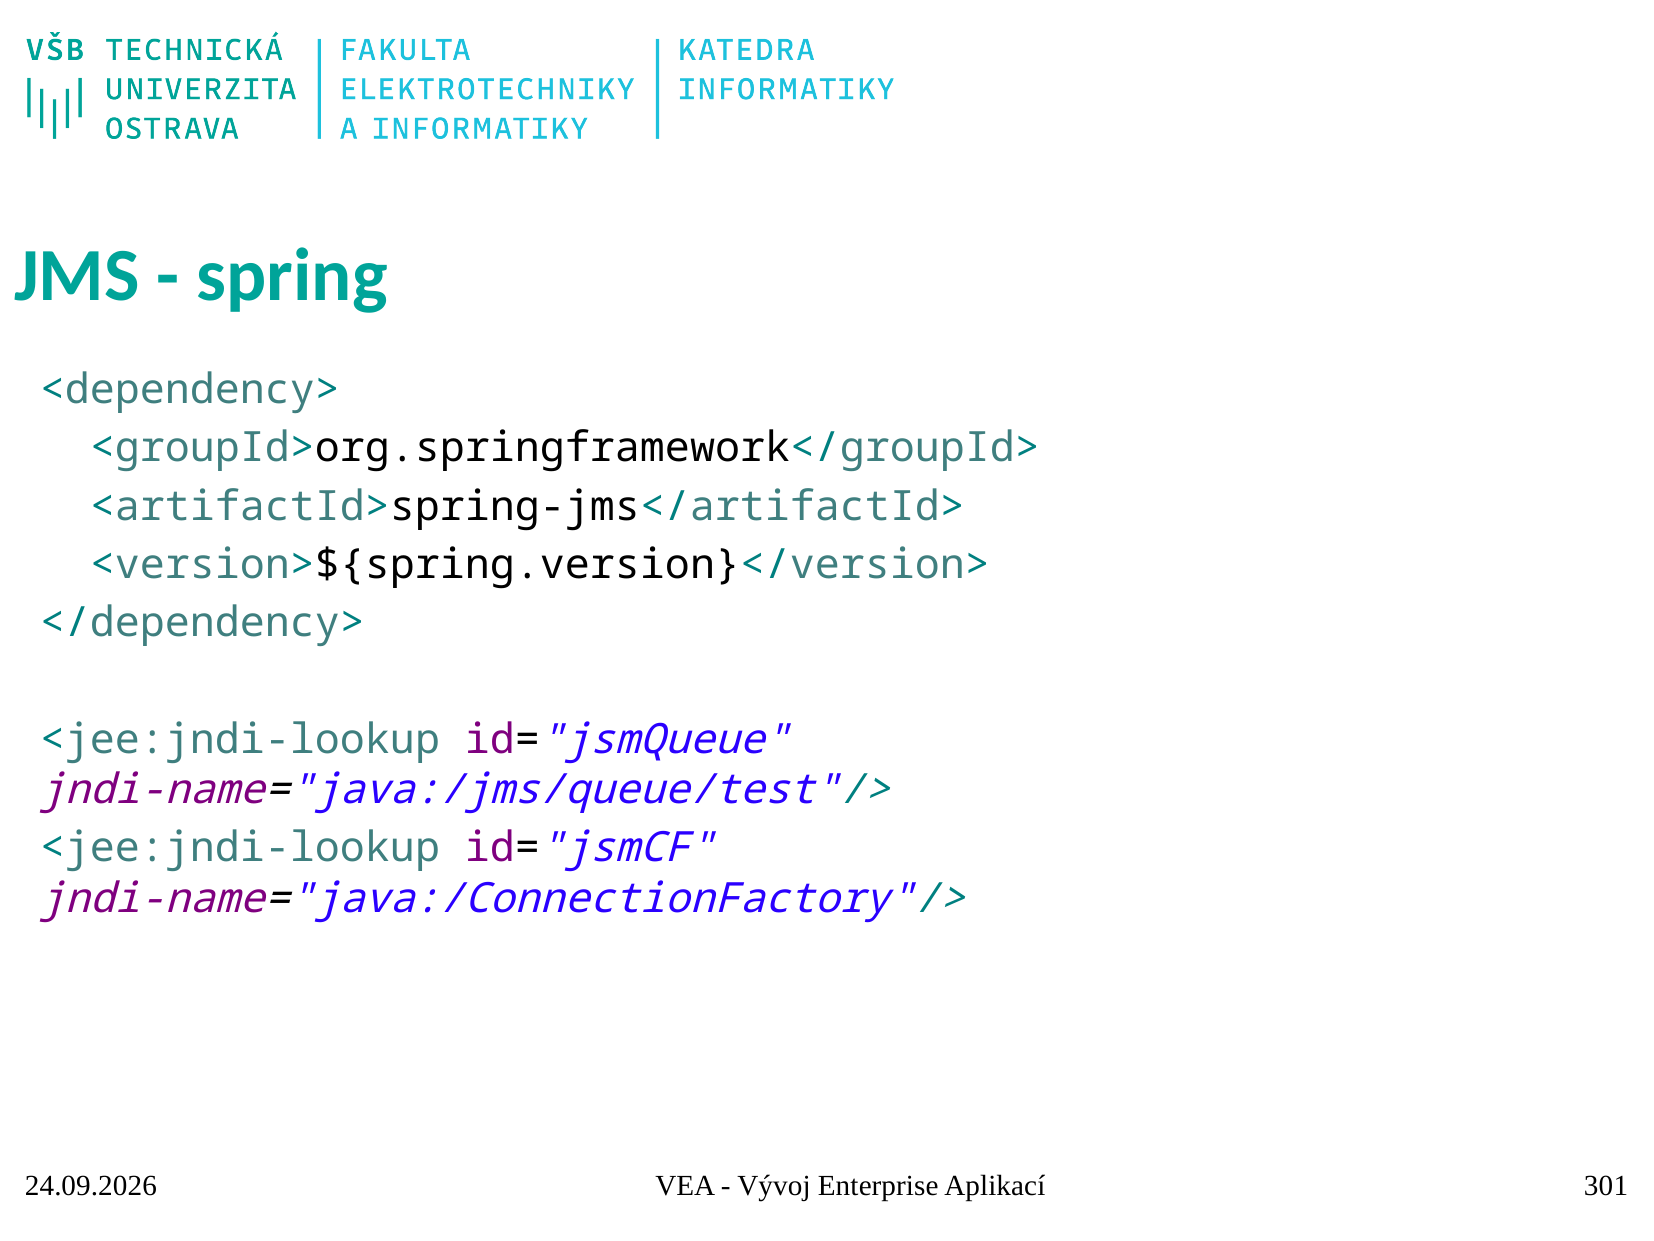

JMS - spring
# <dependency>
 <groupId>org.springframework</groupId>
 <artifactId>spring-jms</artifactId>
 <version>${spring.version}</version>
</dependency>
<jee:jndi-lookup id="jsmQueue" jndi-name="java:/jms/queue/test"/>
<jee:jndi-lookup id="jsmCF" jndi-name="java:/ConnectionFactory"/>
VEA - Vývoj Enterprise Aplikací
301